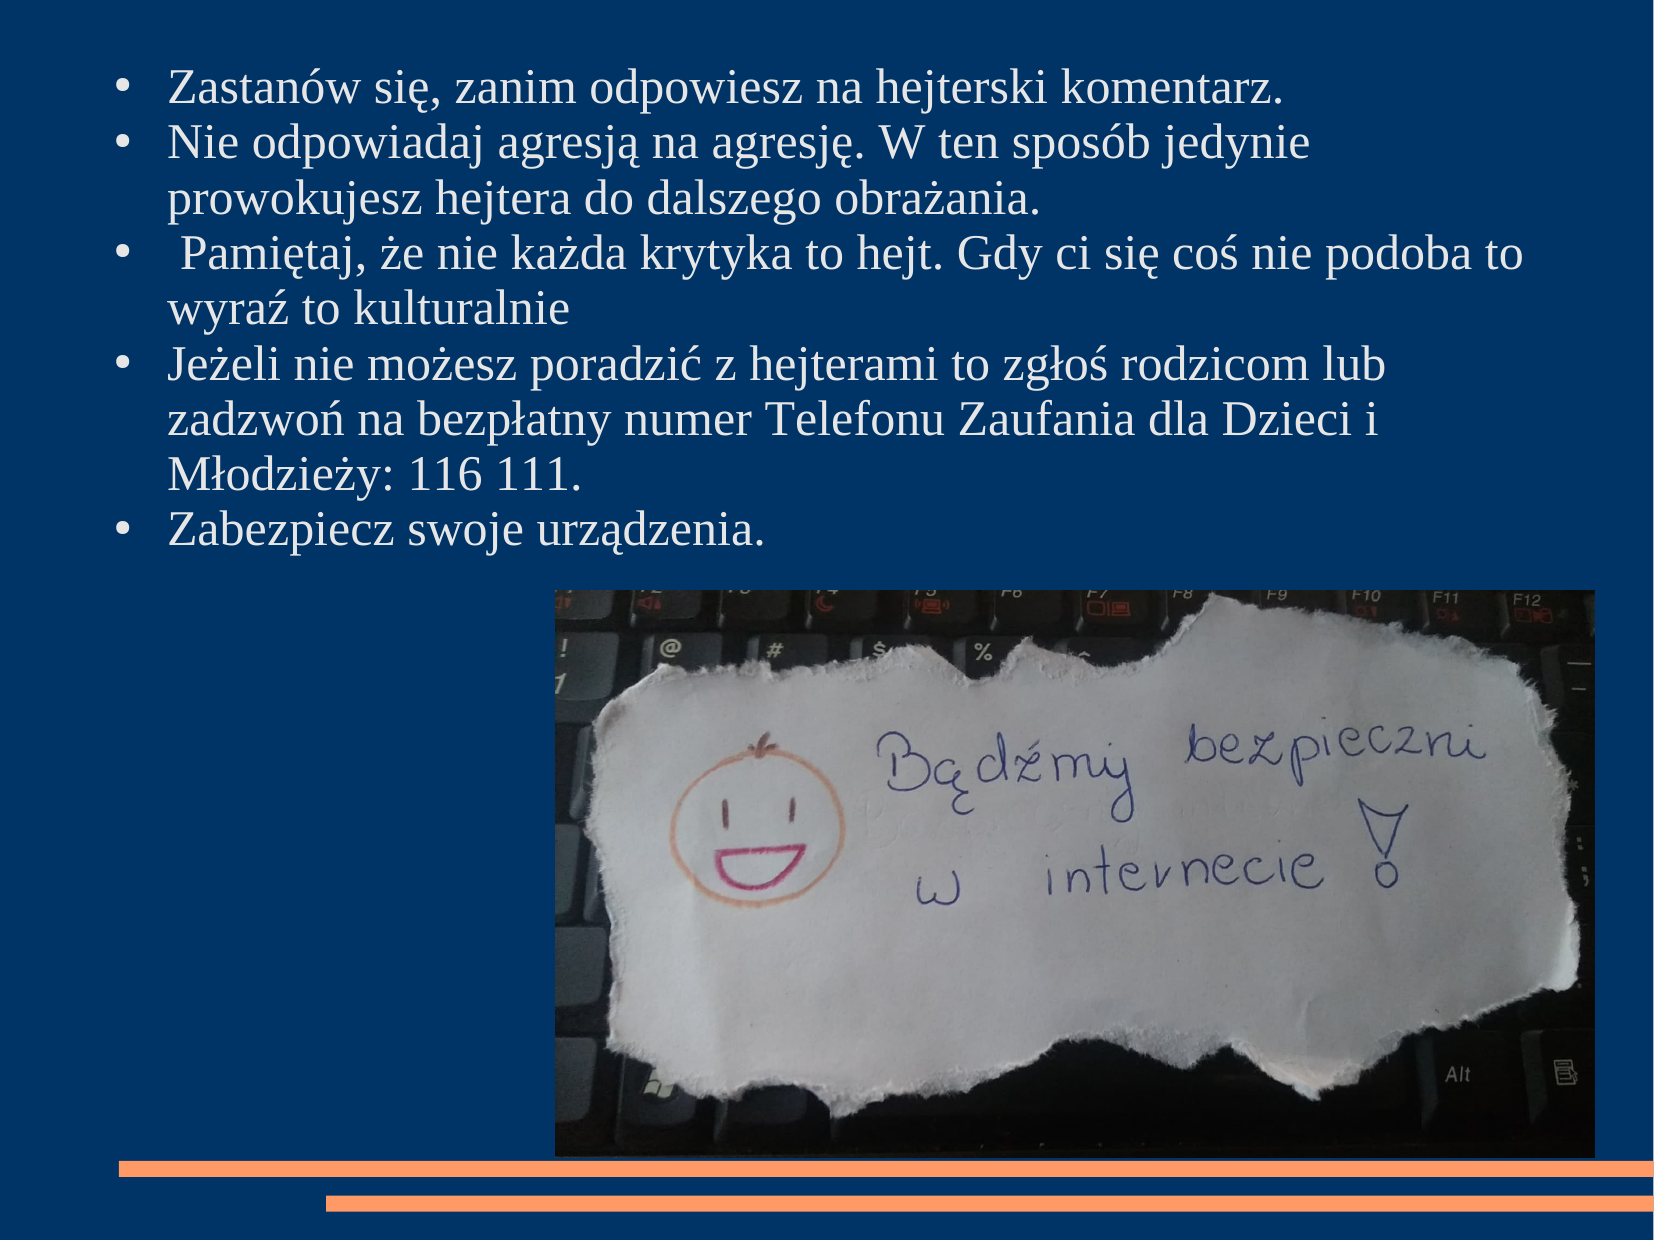

# Zastanów się, zanim odpowiesz na hejterski komentarz.
Nie odpowiadaj agresją na agresję. W ten sposób jedynie prowokujesz hejtera do dalszego obrażania.
 Pamiętaj, że nie każda krytyka to hejt. Gdy ci się coś nie podoba to wyraź to kulturalnie
Jeżeli nie możesz poradzić z hejterami to zgłoś rodzicom lub zadzwoń na bezpłatny numer Telefonu Zaufania dla Dzieci i Młodzieży: 116 111.
Zabezpiecz swoje urządzenia.